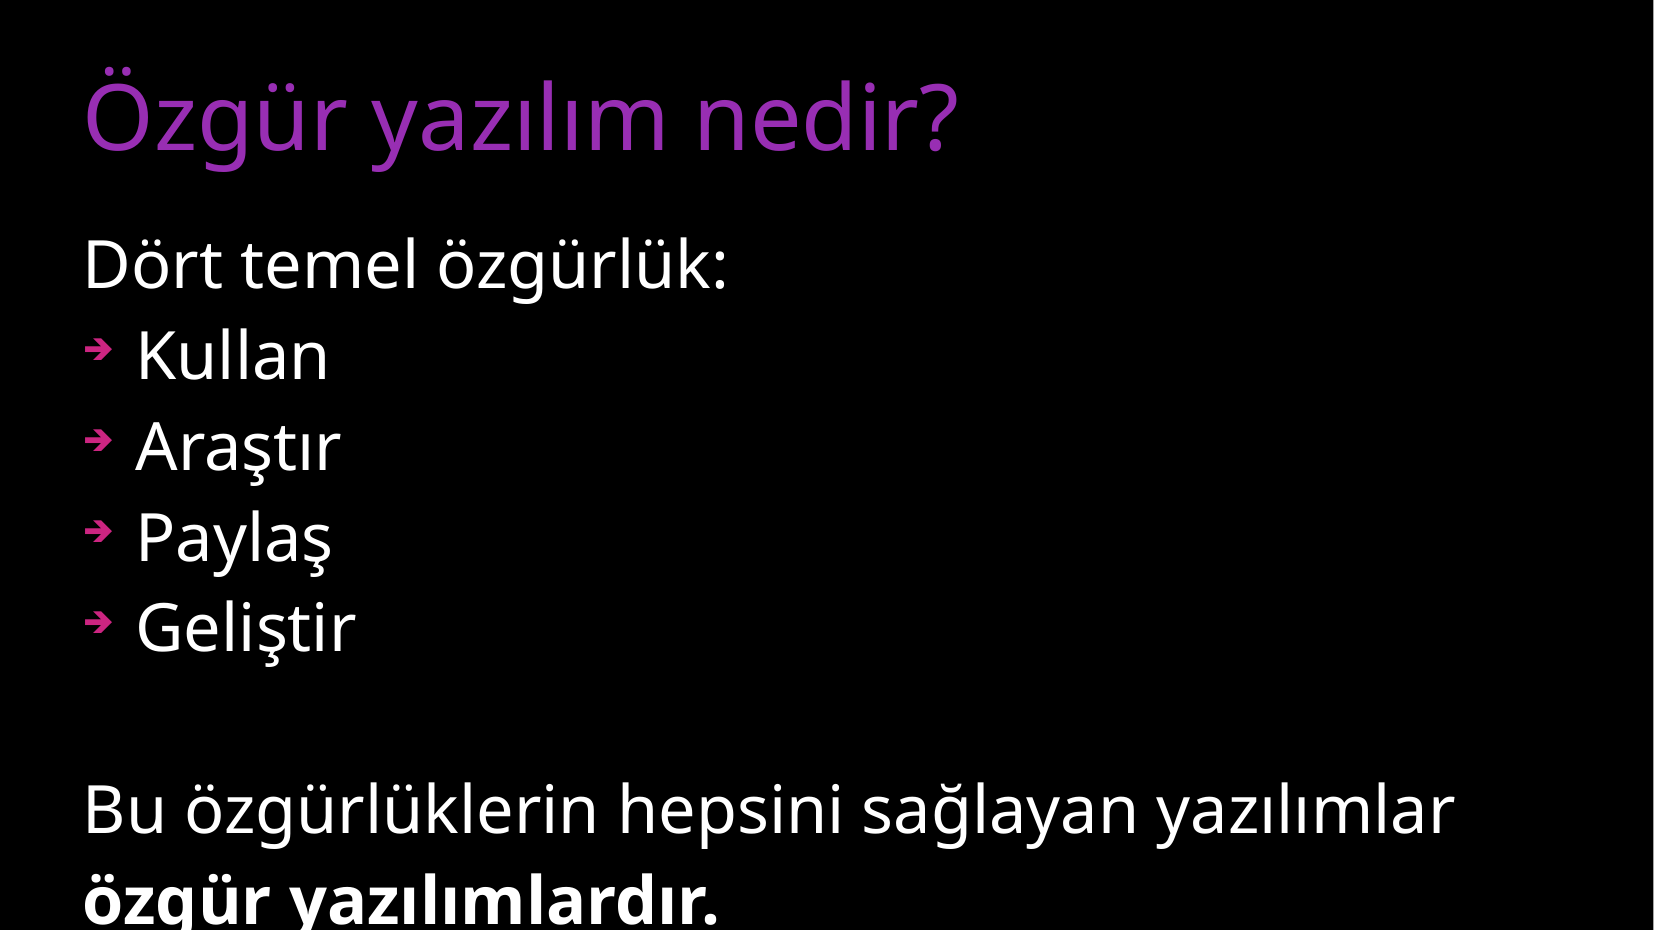

# Özgür yazılım nedir?
Dört temel özgürlük:
 Kullan
 Araştır
 Paylaş
 Geliştir
Bu özgürlüklerin hepsini sağlayan yazılımlar özgür yazılımlardır.